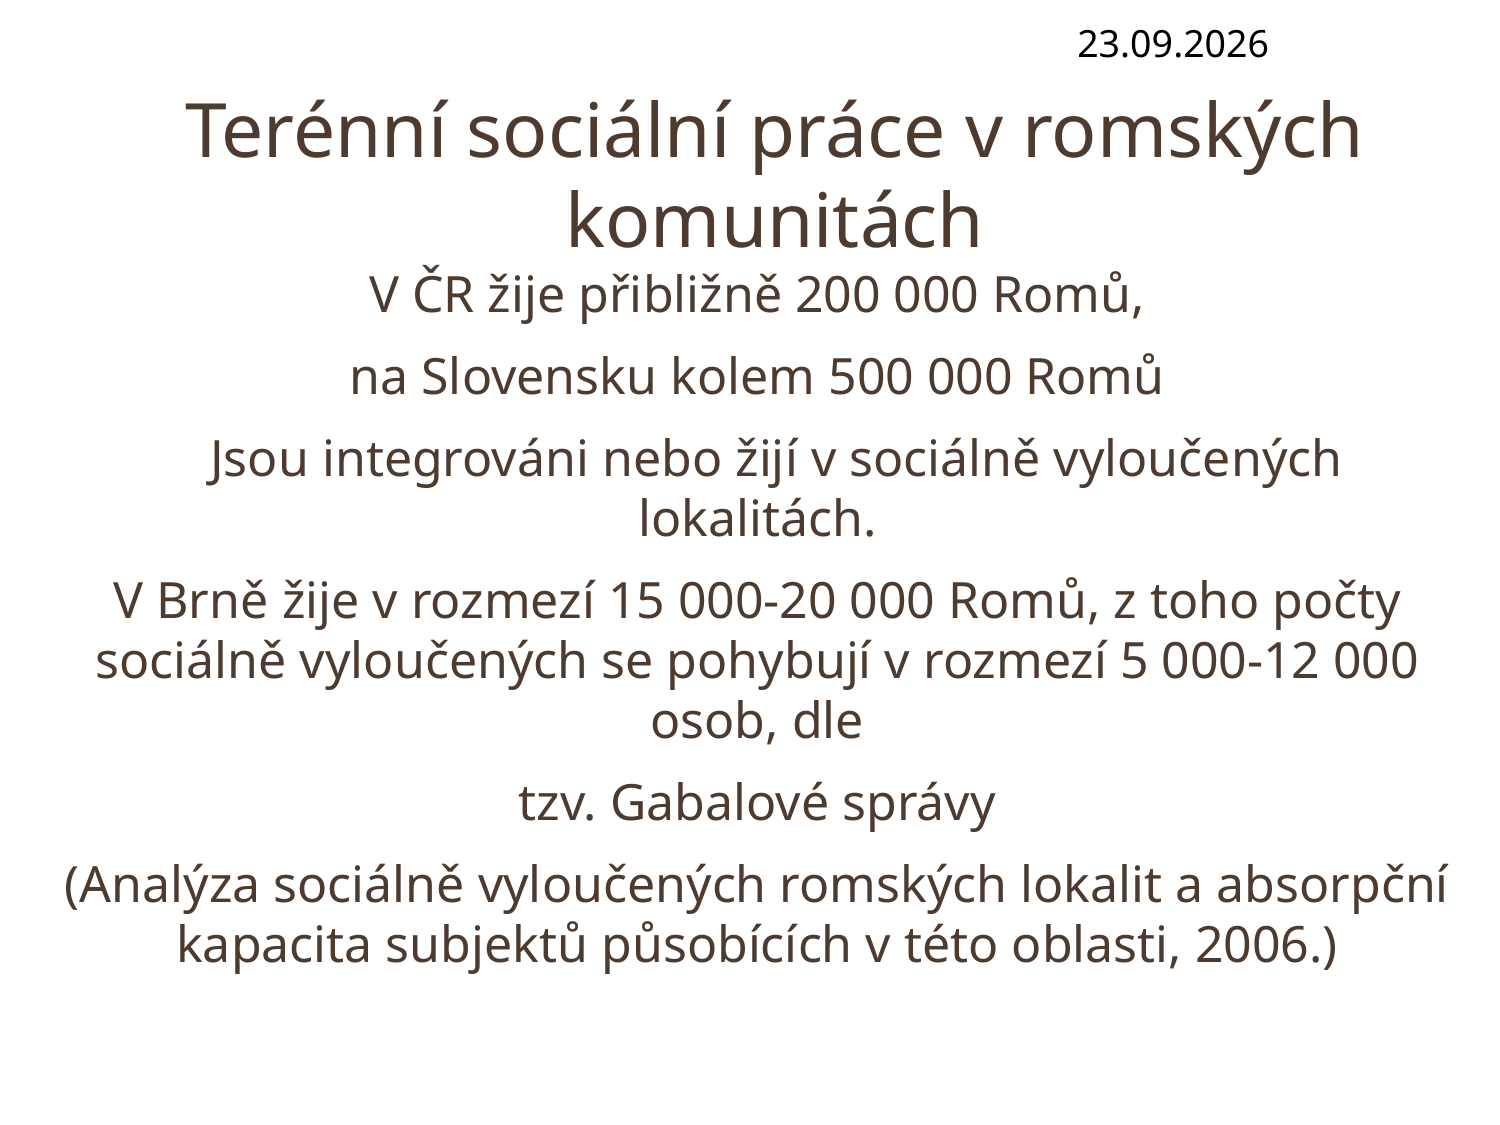

# Terénní sociální práce v romských komunitách
V ČR žije přibližně 200 000 Romů,
na Slovensku kolem 500 000 Romů
 Jsou integrováni nebo žijí v sociálně vyloučených lokalitách.
V Brně žije v rozmezí 15 000-20 000 Romů, z toho počty sociálně vyloučených se pohybují v rozmezí 5 000-12 000 osob, dle
tzv. Gabalové správy
(Analýza sociálně vyloučených romských lokalit a absorpční kapacita subjektů působících v této oblasti, 2006.)